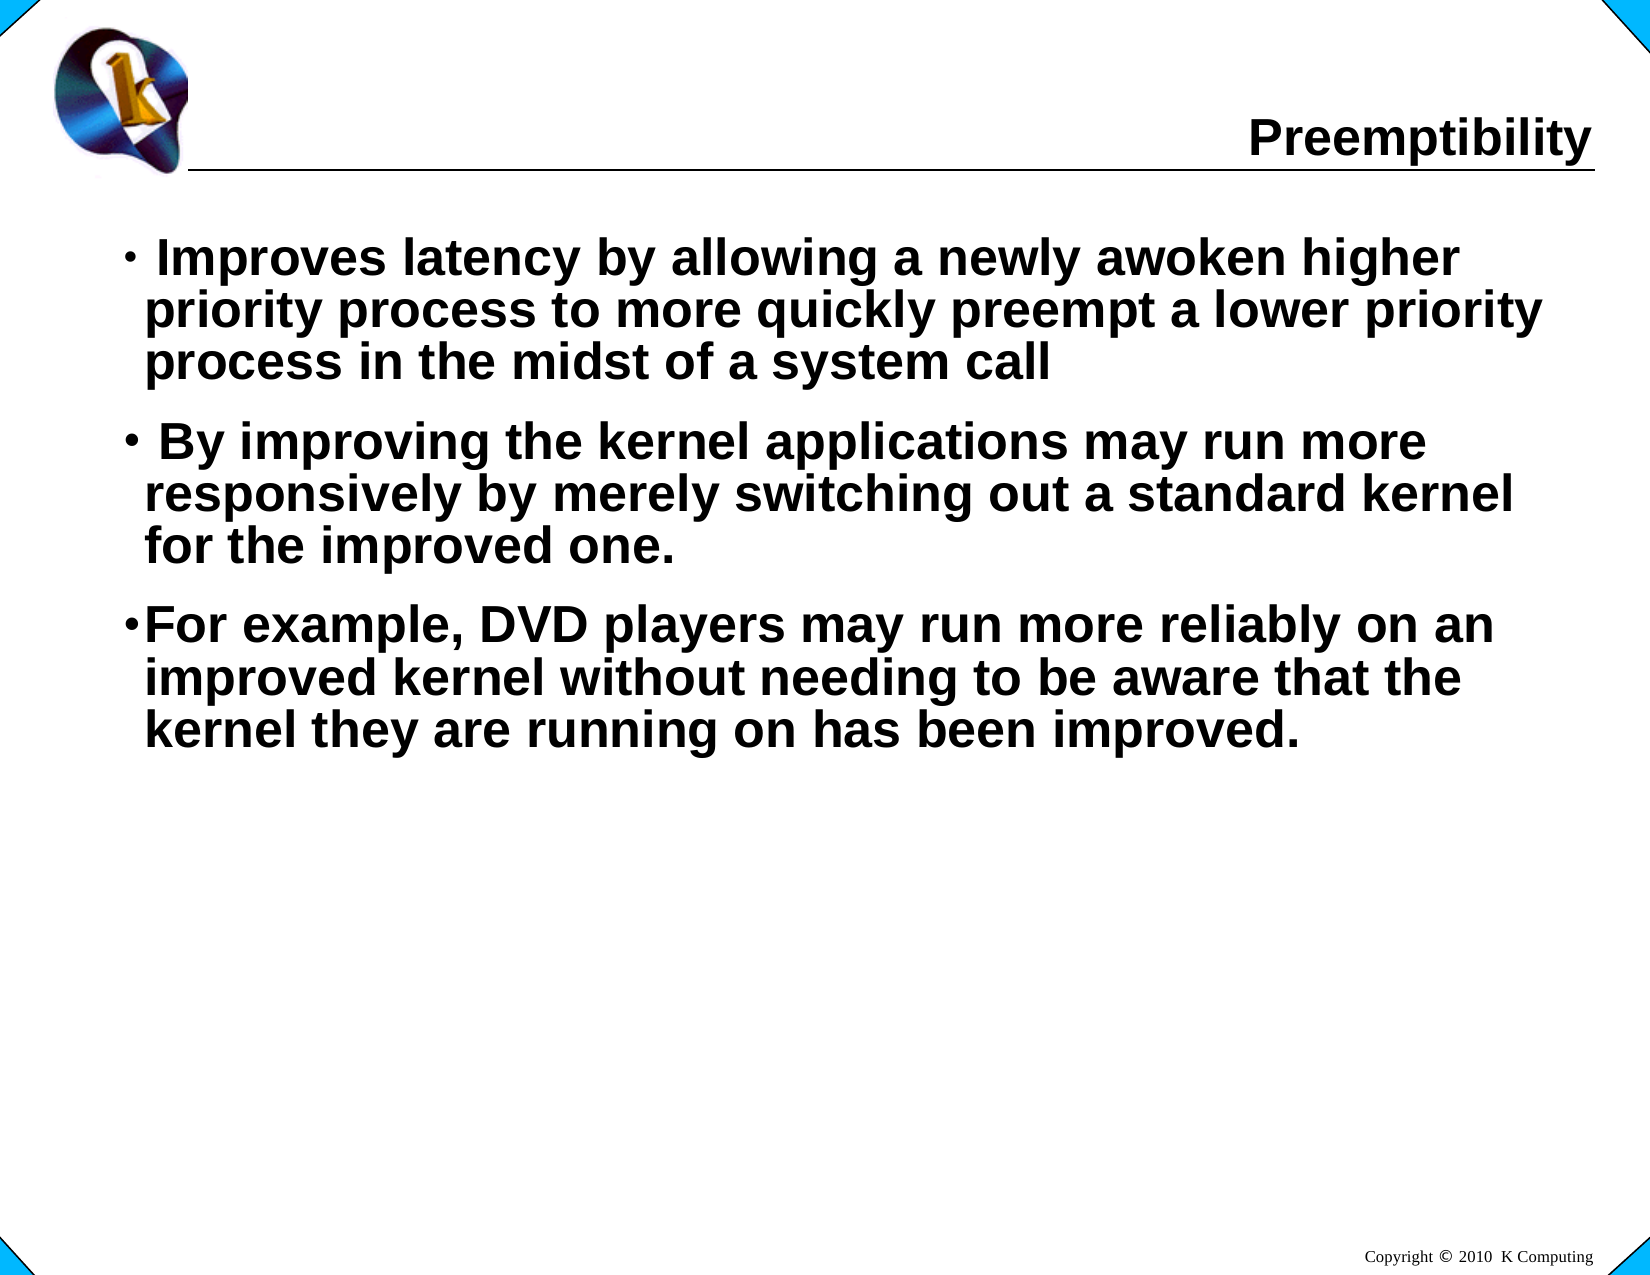

# Preemptibility
 Improves latency by allowing a newly awoken higher priority process to more quickly preempt a lower priority process in the midst of a system call
 By improving the kernel applications may run more responsively by merely switching out a standard kernel for the improved one.
For example, DVD players may run more reliably on an improved kernel without needing to be aware that the kernel they are running on has been improved.
 Improves latency by allowing a newly awoken higher priority process to more quickly preempt a lower priority process in the midst of a system call
 By improving the kernel applications may run more responsively by merely switching out a standard kernel for the improved one.
For example, DVD players may run more reliably on an improved kernel without needing to be aware that the kernel they are running on has been improved.
With about Linux kernel release 2.2 the issue of kernel preemptibility began to get quite a lot of attention.
Ingo Molnar (of RedHat) and Andrew Morton (then of The University of Wollongong) both produced patch sets that provided preemption within particularly long sections in the kernel.